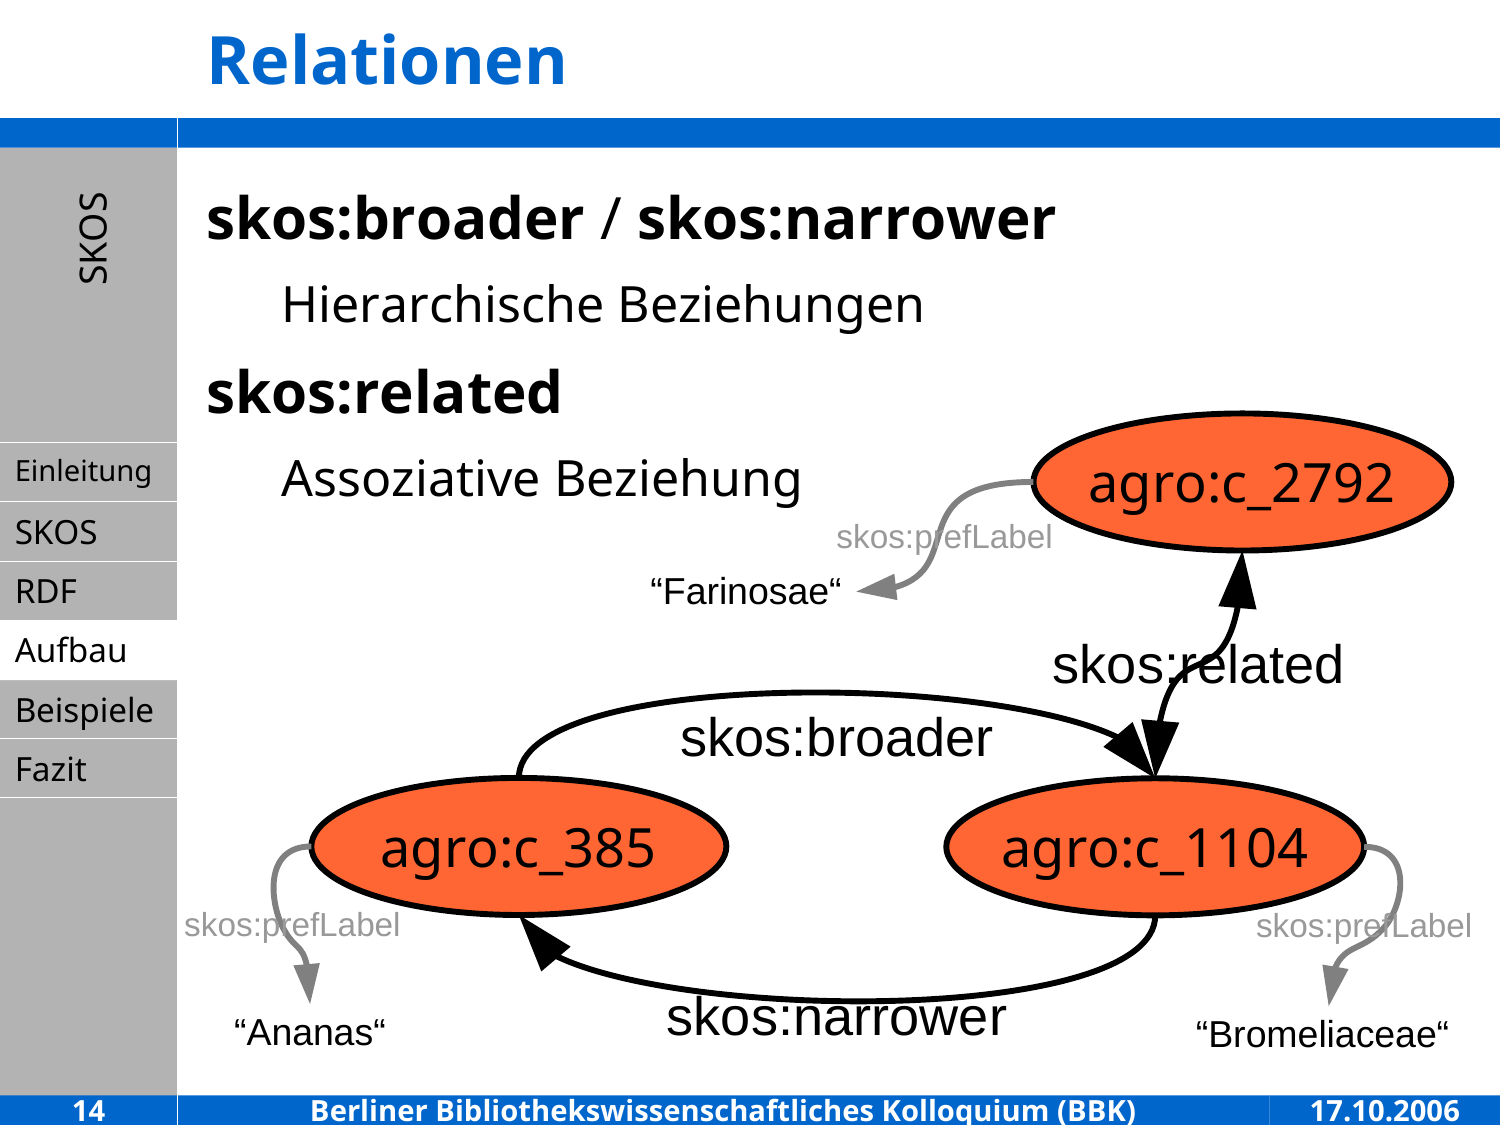

# Relationen
skos:broader / skos:narrower
Hierarchische Beziehungen
skos:related
Assoziative Beziehung
agro:c_2792
“Farinosae“
Aufbau
agro:c_385
agro:c_1104
“Ananas“
“Bromeliaceae“